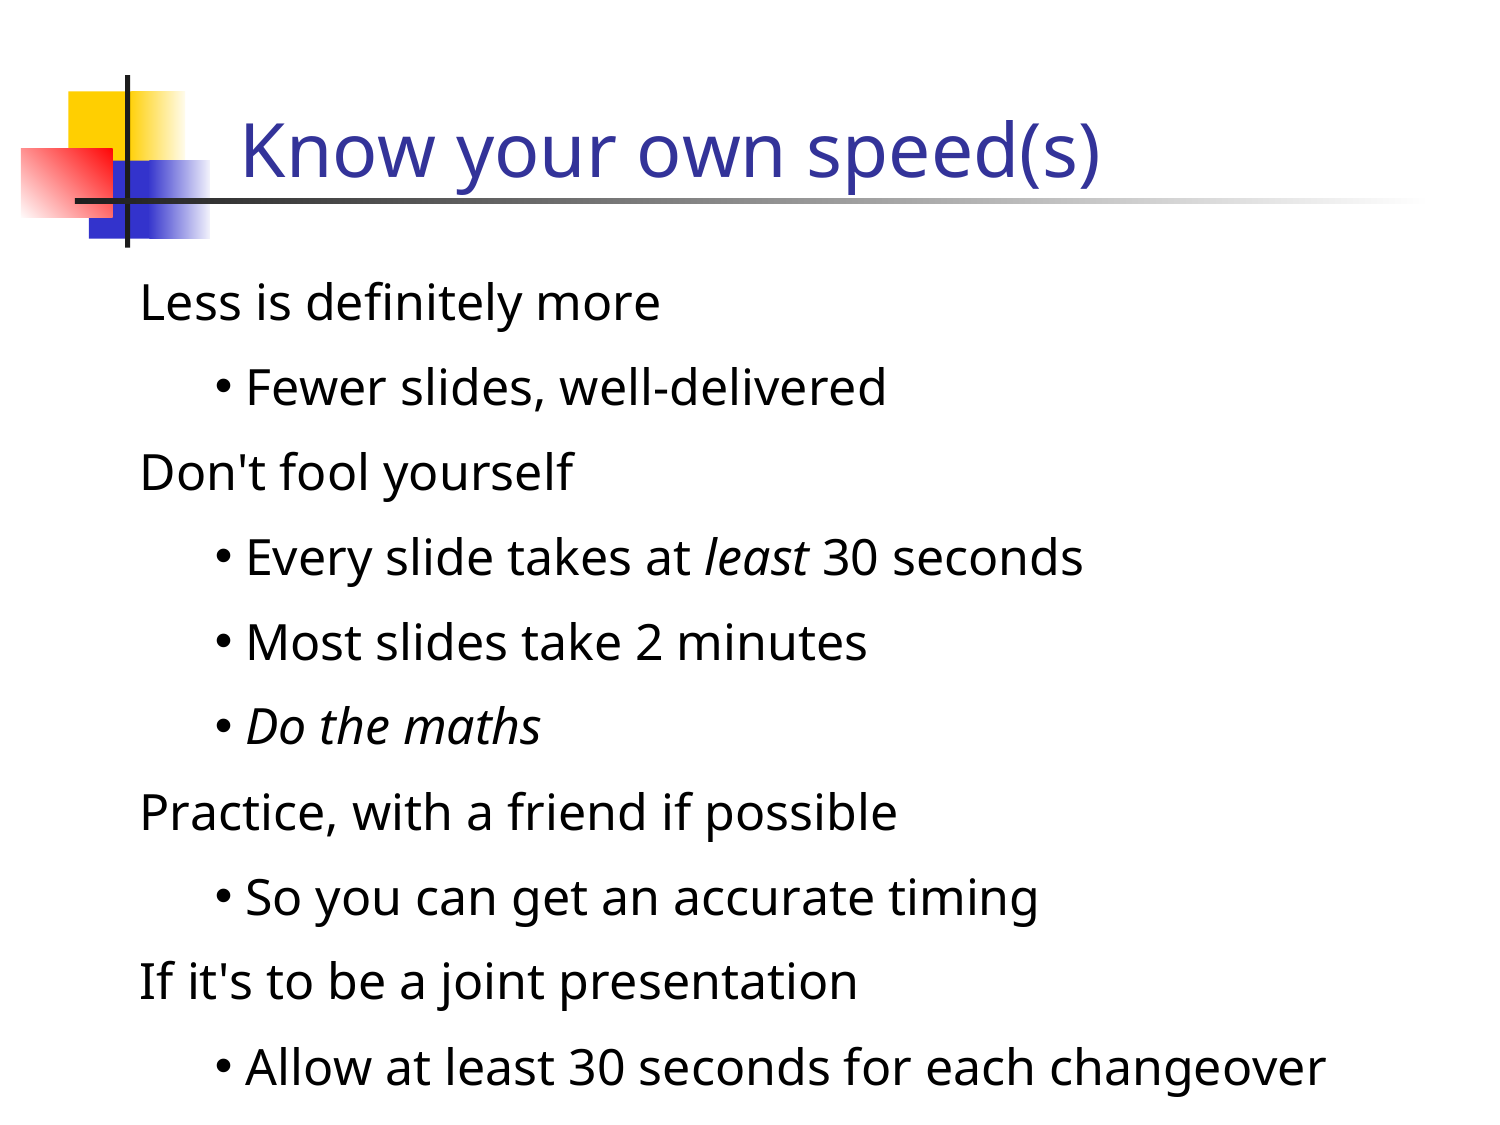

# Know your own speed(s)
Less is definitely more
 Fewer slides, well-delivered
Don't fool yourself
 Every slide takes at least 30 seconds
 Most slides take 2 minutes
 Do the maths
Practice, with a friend if possible
 So you can get an accurate timing
If it's to be a joint presentation
 Allow at least 30 seconds for each changeover